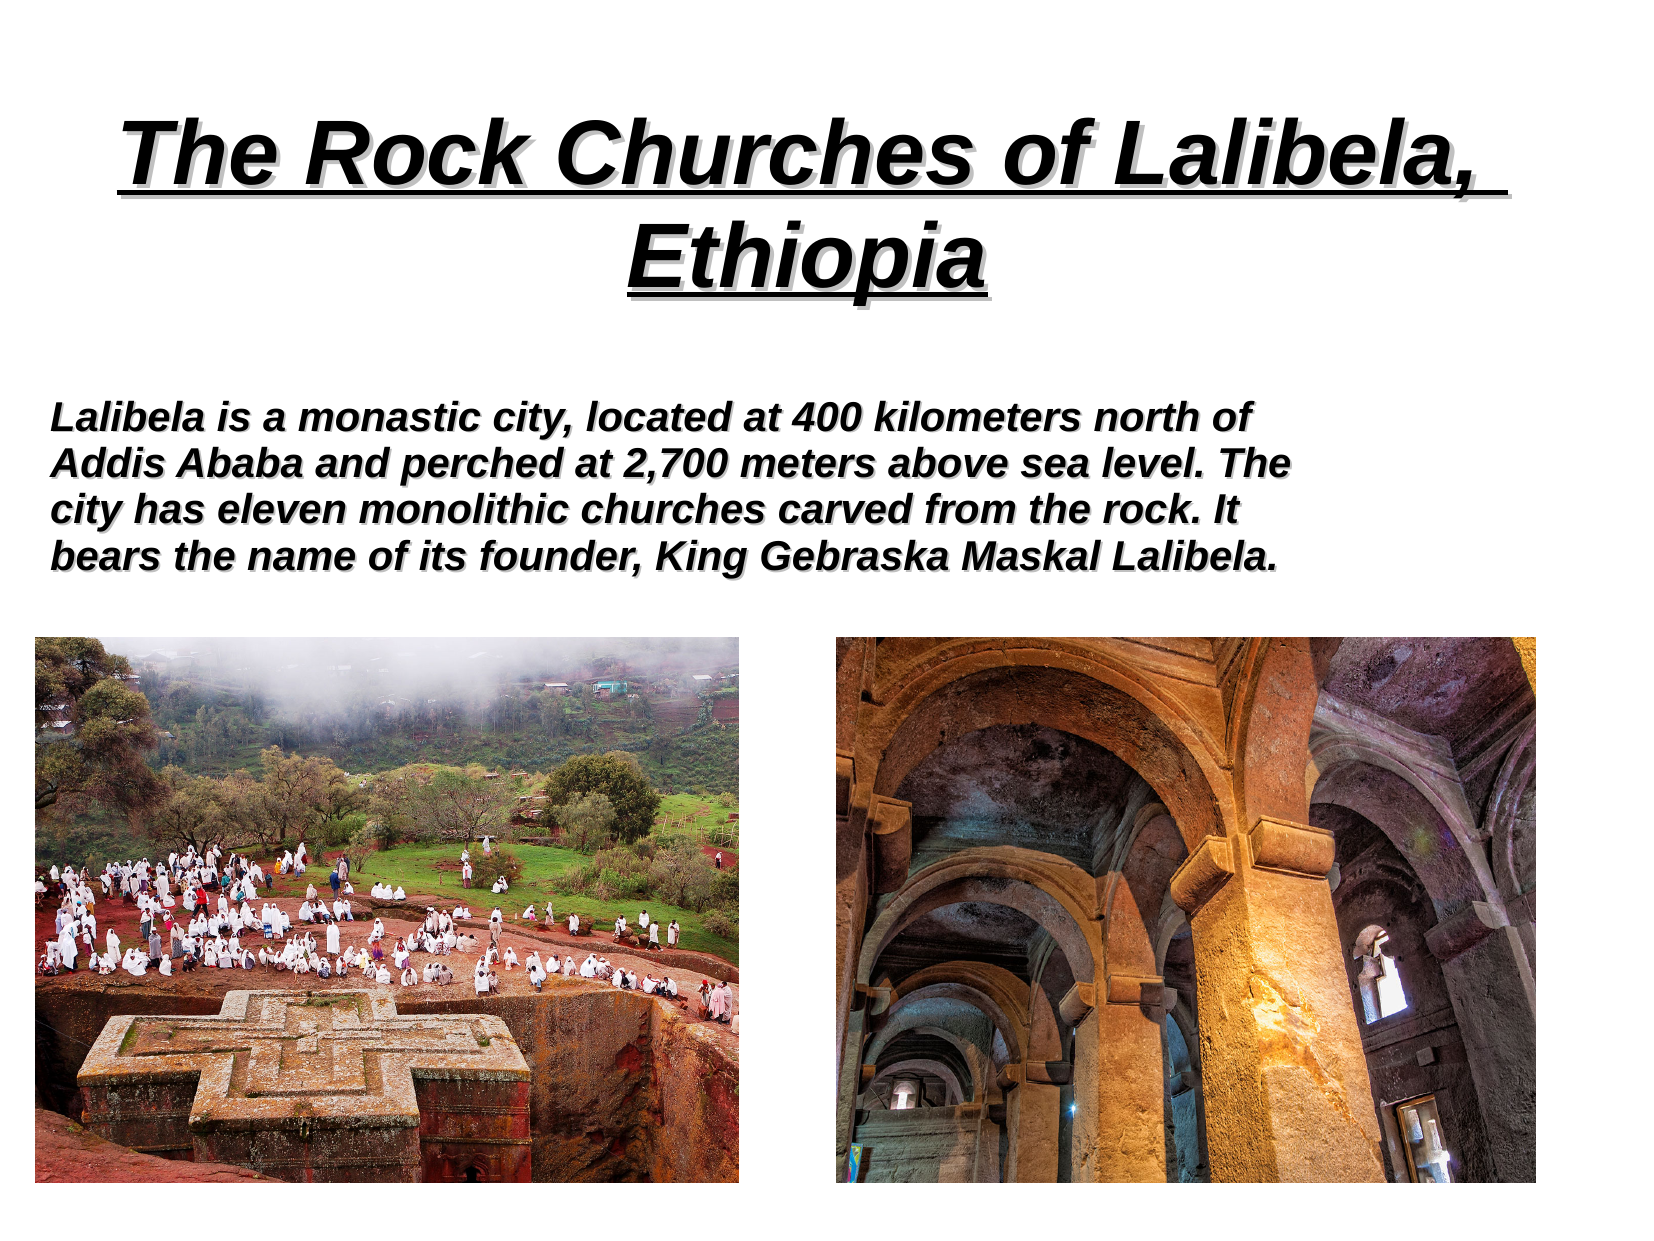

The Rock Churches of Lalibela, Ethiopia
Lalibela is a monastic city, located at 400 kilometers north of Addis Ababa and perched at 2,700 meters above sea level. The city has eleven monolithic churches carved from the rock. It bears the name of its founder, King Gebraska Maskal Lalibela.